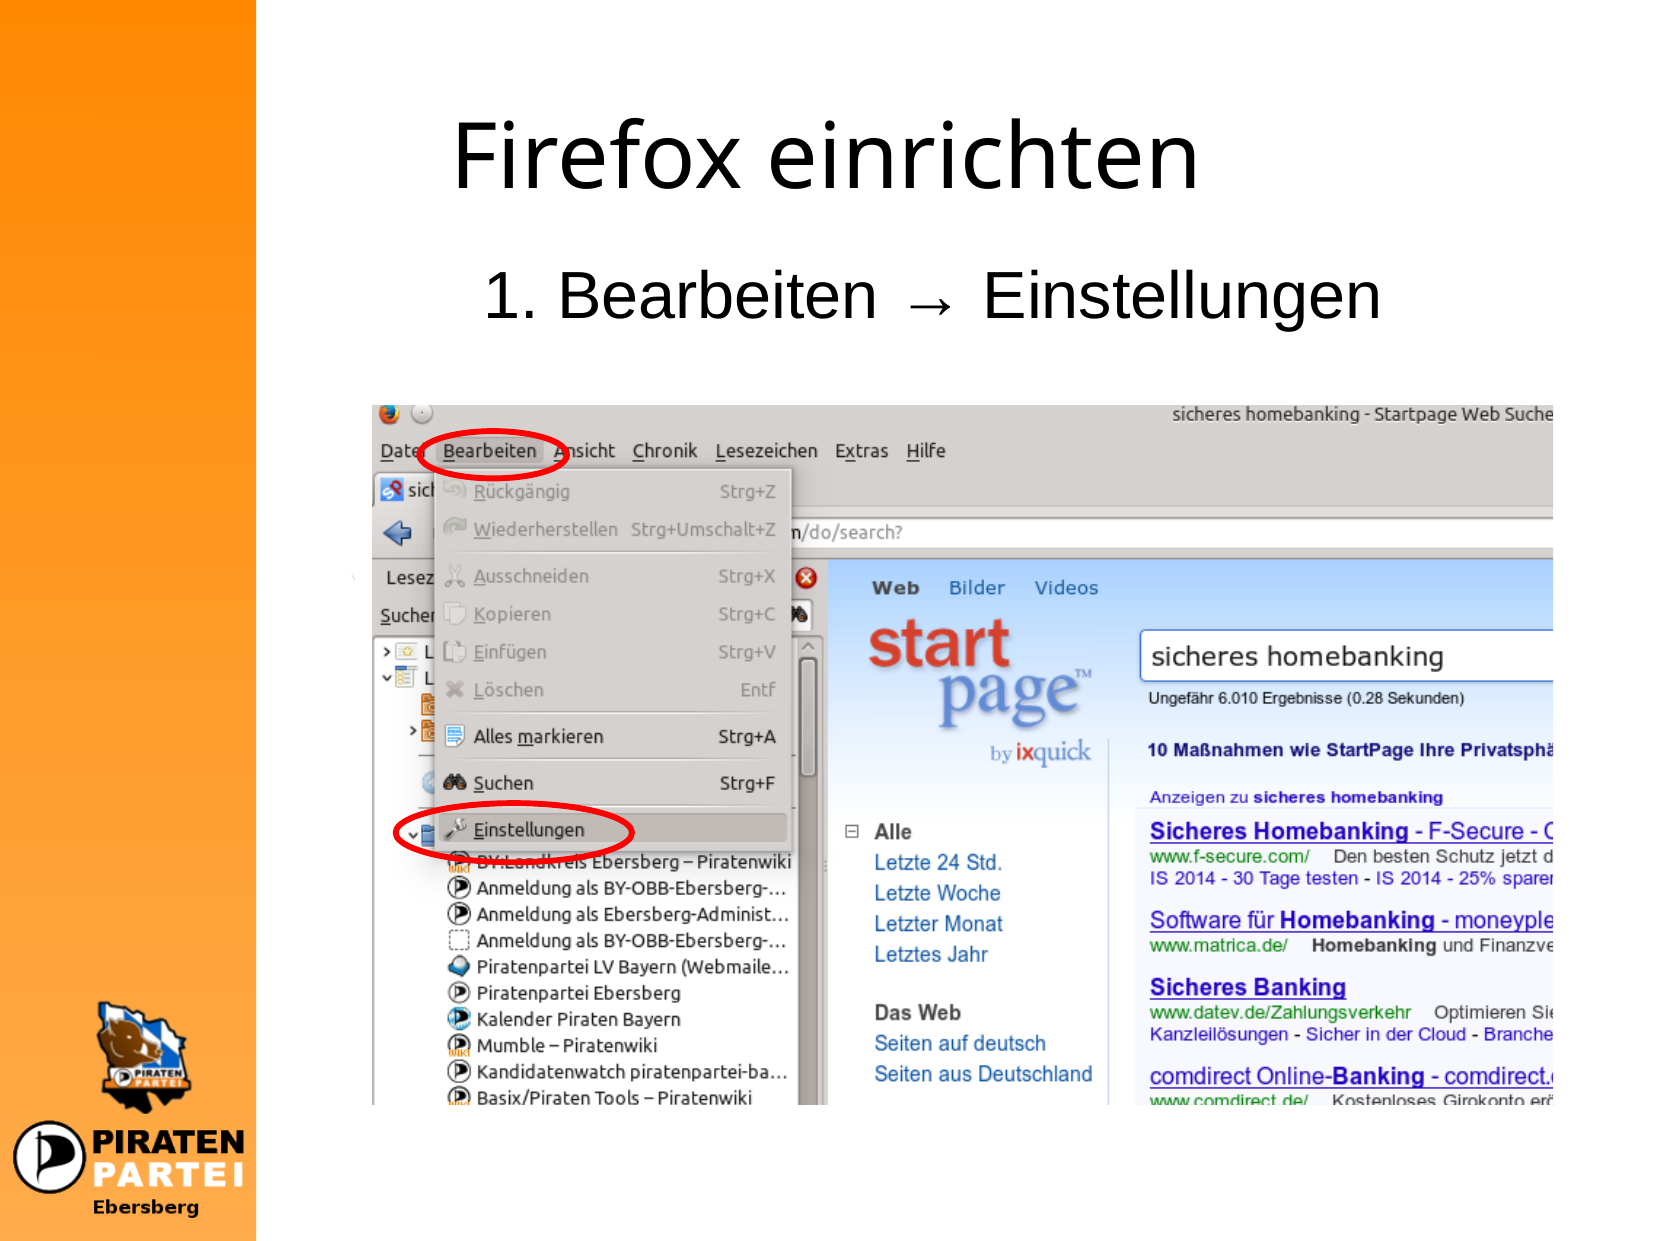

# Firefox einrichten
1. Bearbeiten → Einstellungen